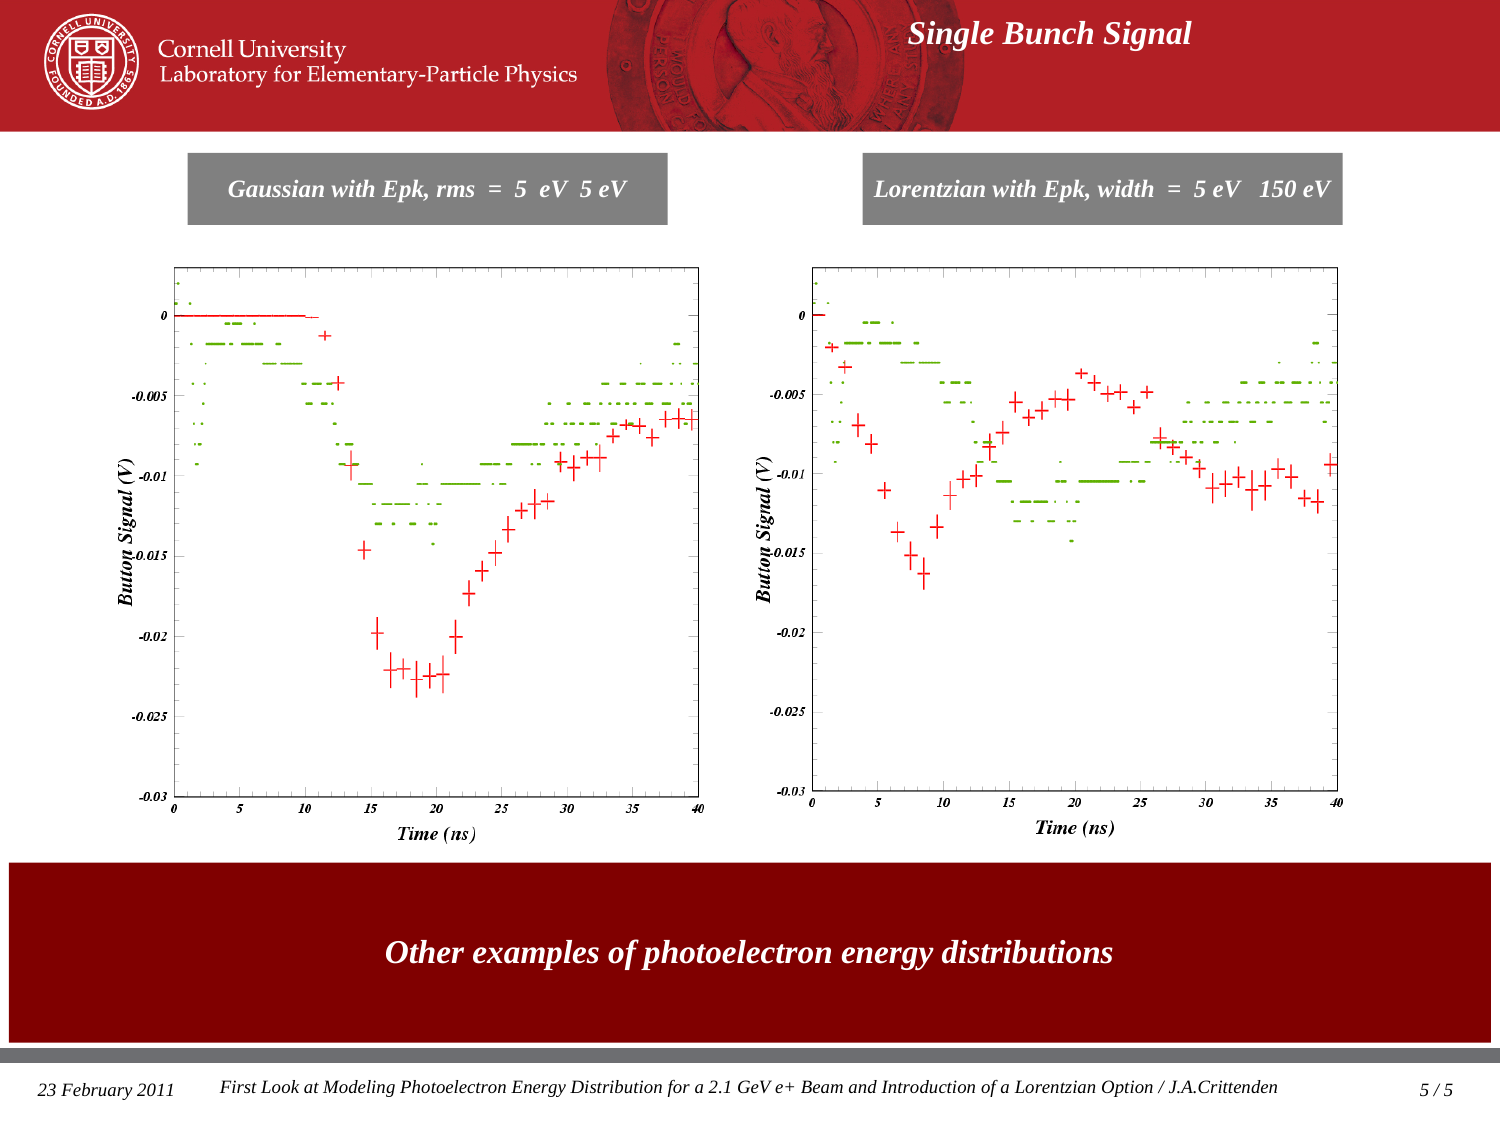

Single Bunch Signal
Gaussian with Epk, rms = 5 eV 5 eV
Lorentzian with Epk, width = 5 eV 150 eV
Other examples of photoelectron energy distributions